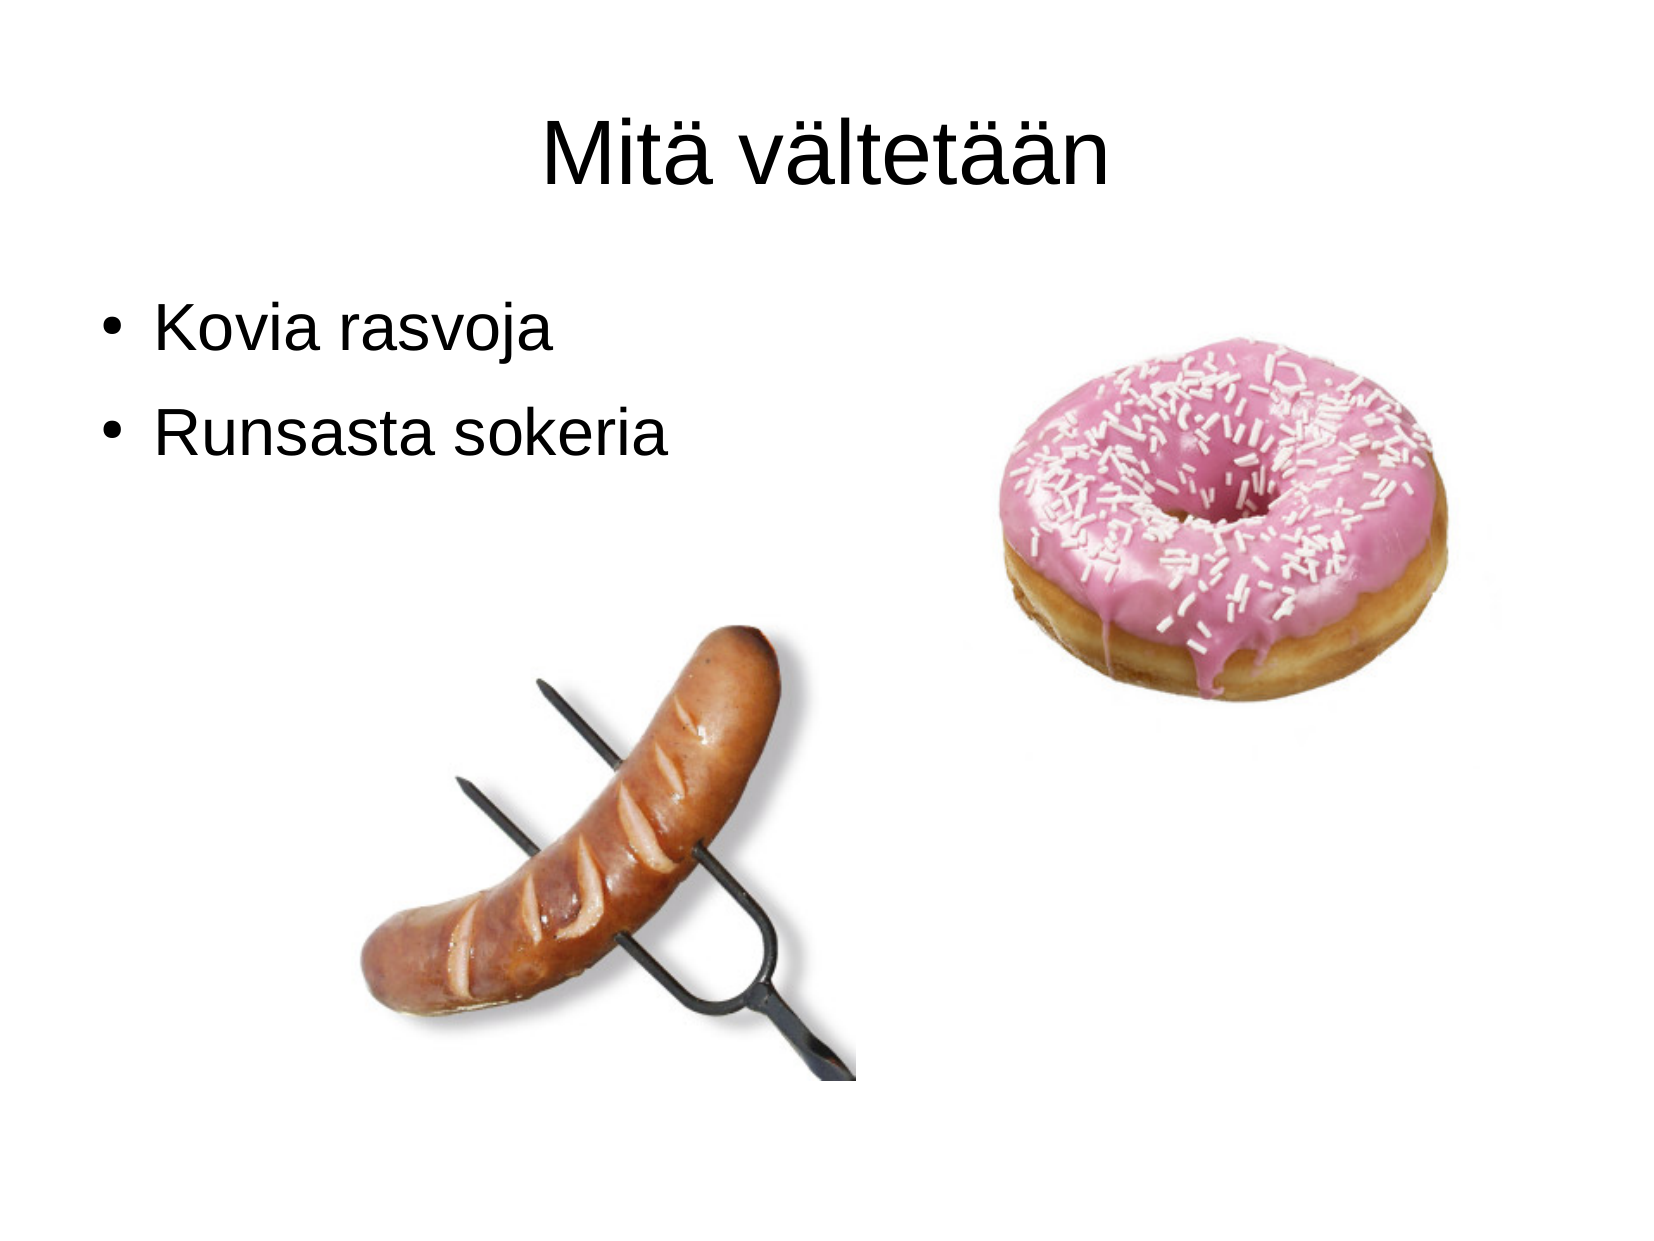

# Mitä vältetään
Kovia rasvoja
Runsasta sokeria